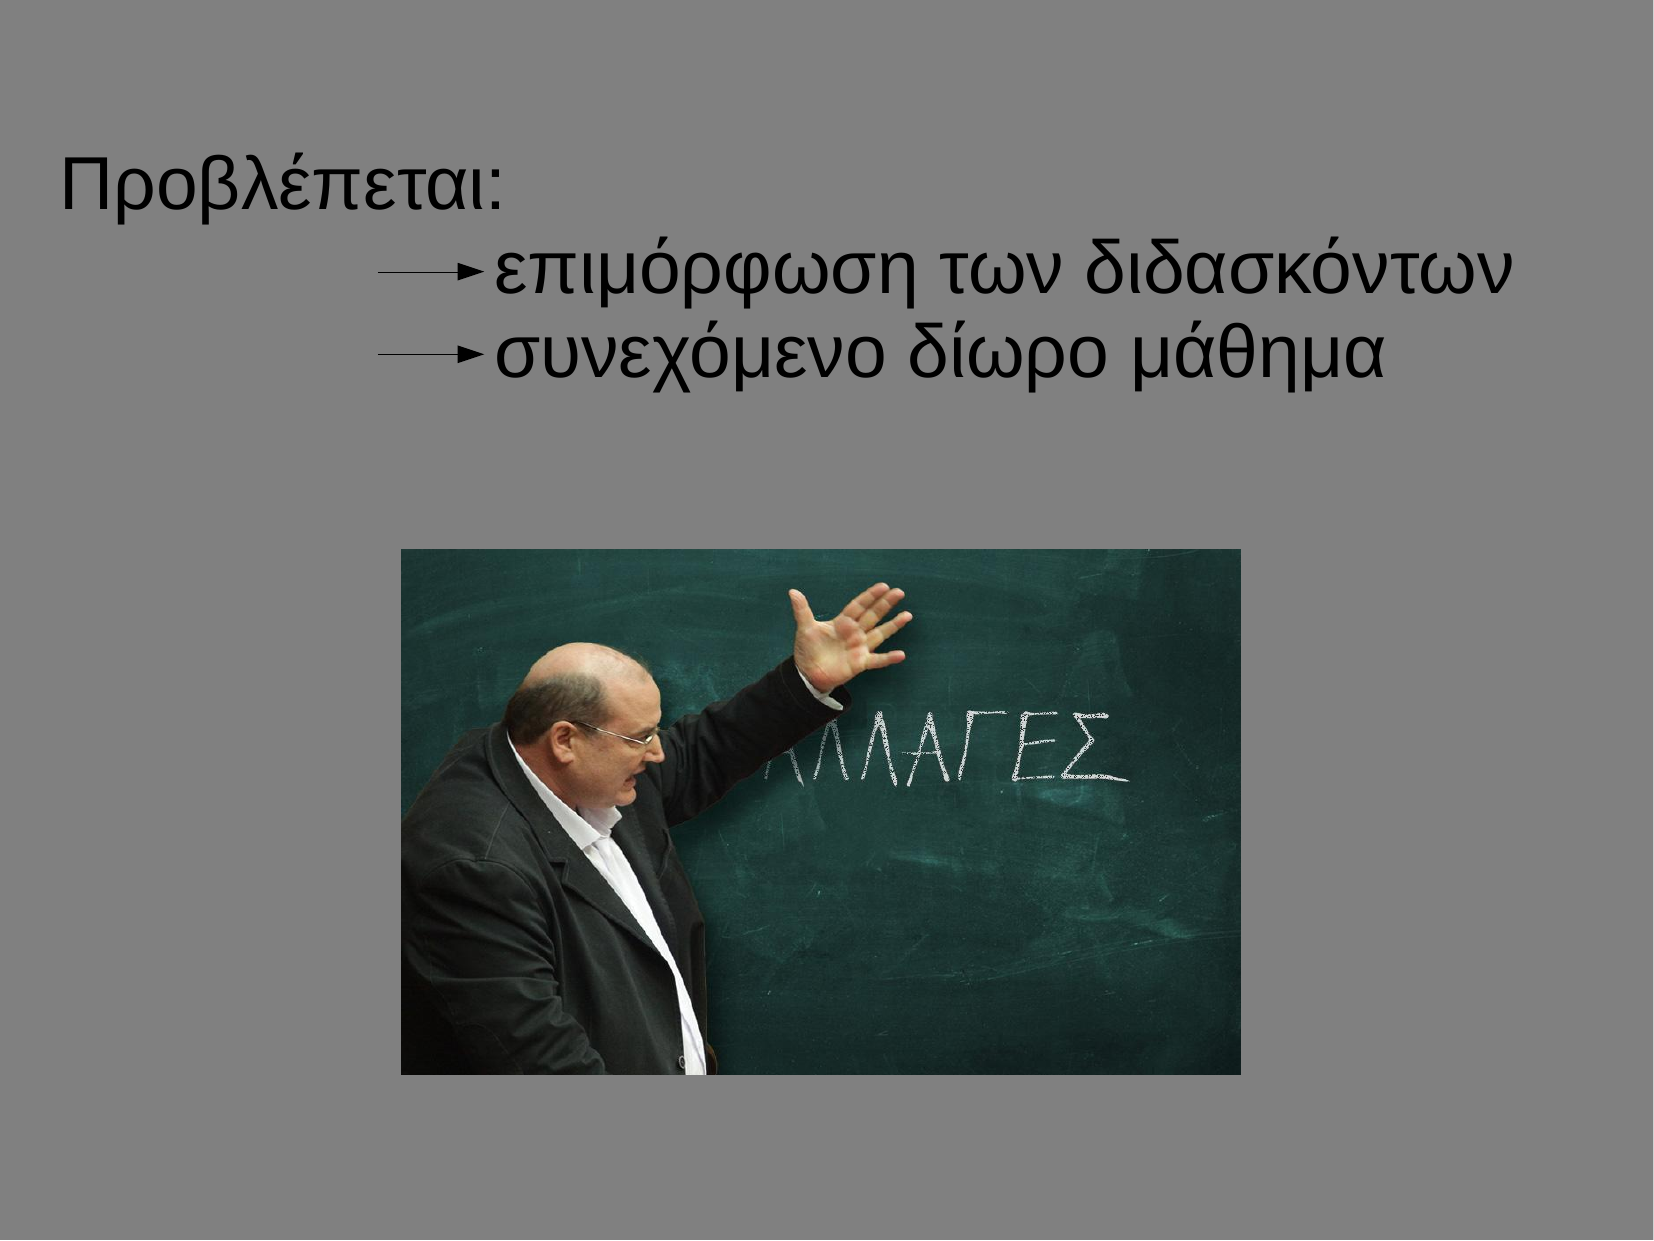

# Προβλέπεται: επιμόρφωση των διδασκόντων συνεχόμενο δίωρο μάθημα